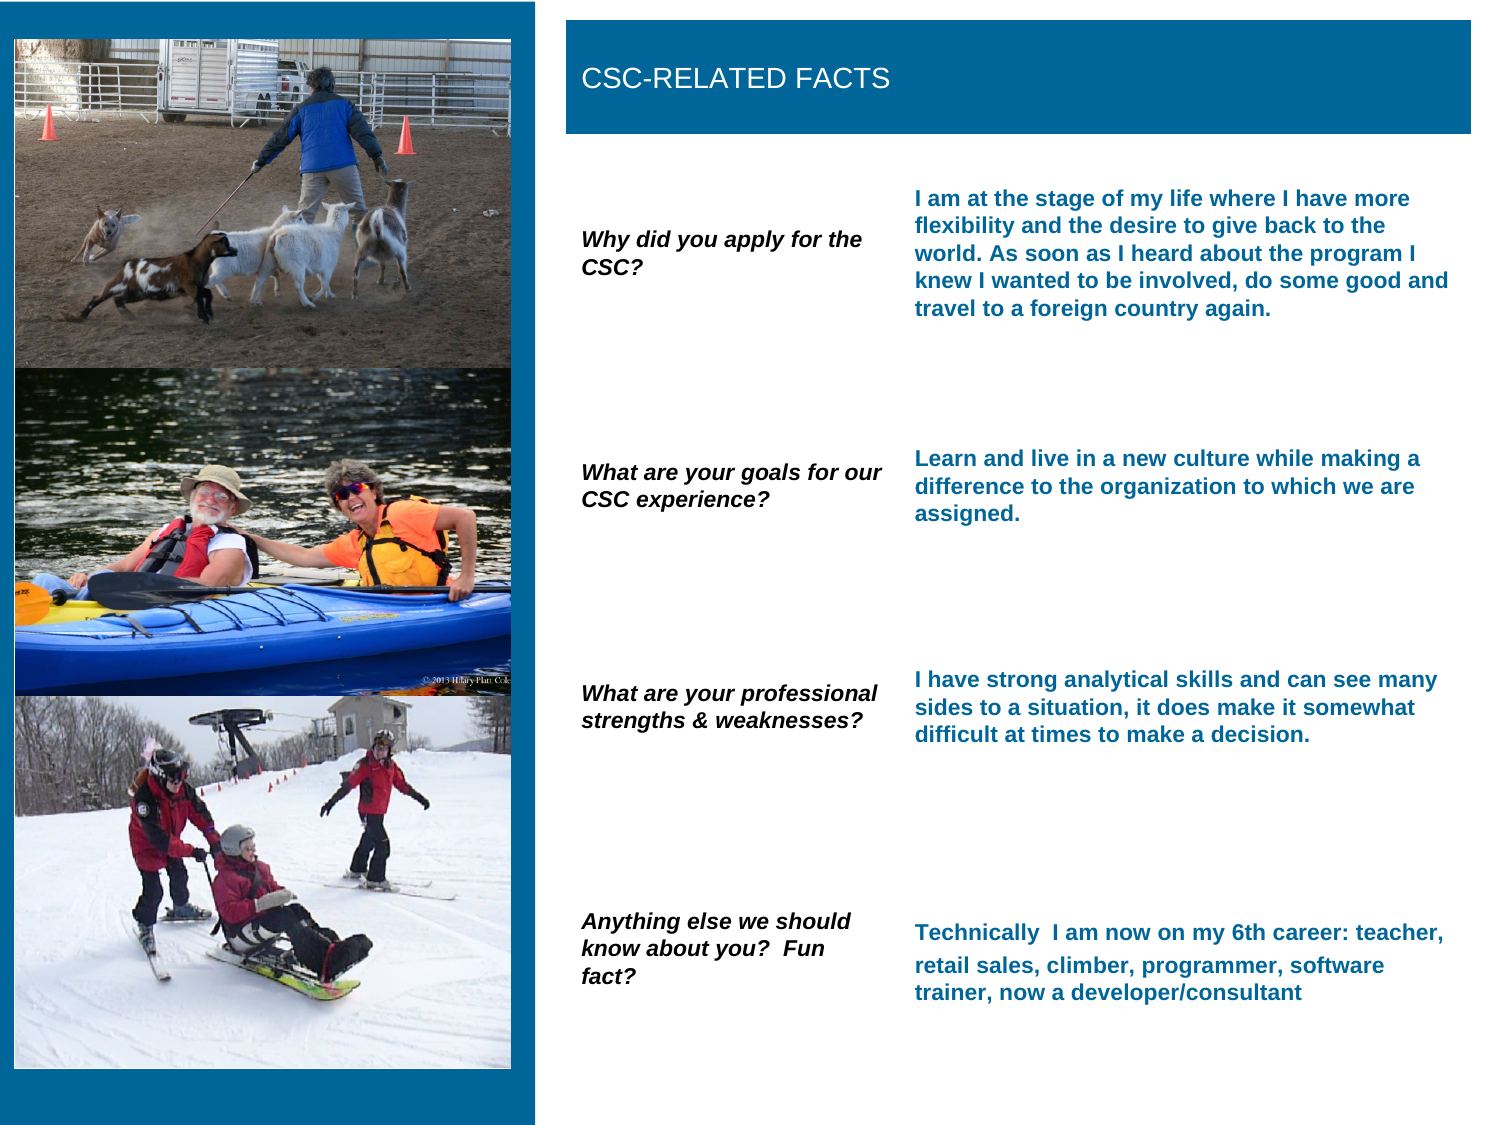

| CSC-RELATED FACTS | |
| --- | --- |
| Why did you apply for the CSC? | I am at the stage of my life where I have more flexibility and the desire to give back to the world. As soon as I heard about the program I knew I wanted to be involved, do some good and travel to a foreign country again. |
| What are your goals for our CSC experience? | Learn and live in a new culture while making a difference to the organization to which we are assigned. |
| What are your professional strengths & weaknesses? | I have strong analytical skills and can see many sides to a situation, it does make it somewhat difficult at times to make a decision. |
| Anything else we should know about you? Fun fact? | Technically I am now on my 6th career: teacher, retail sales, climber, programmer, software trainer, now a developer/consultant |
More Pictures